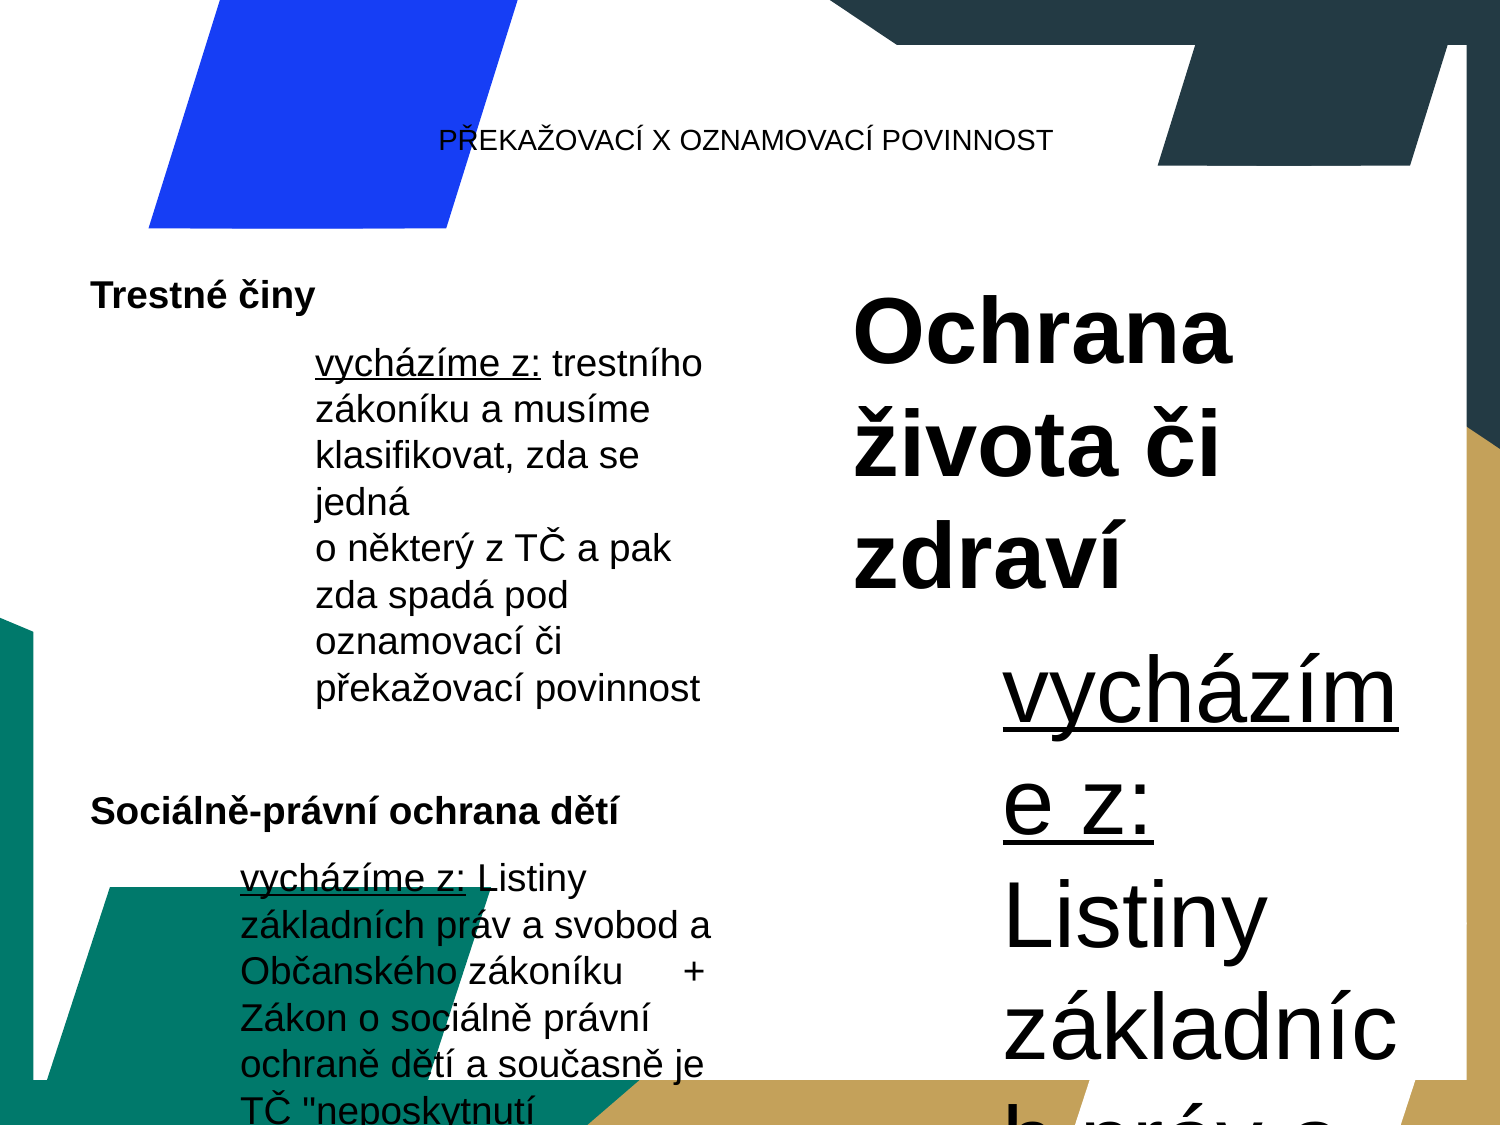

# PŘEKAŽOVACÍ X OZNAMOVACÍ POVINNOST
Trestné činy
vycházíme z: trestního zákoníku a musíme klasifikovat, zda se jedná
o některý z TČ a pak zda spadá pod oznamovací či překažovací povinnost
Sociálně-právní ochrana dětí
vycházíme z: Listiny základních práv a svobod a Občanského zákoníku 	+ Zákon o sociálně právní ochraně dětí a současně je TČ "neposkytnutí	 pomoci"
Ochrana života či zdraví
vycházíme z: Listiny základních práv a svobod a Občanského zákoníku a současně je TČ "neposkytnutí pomoci"